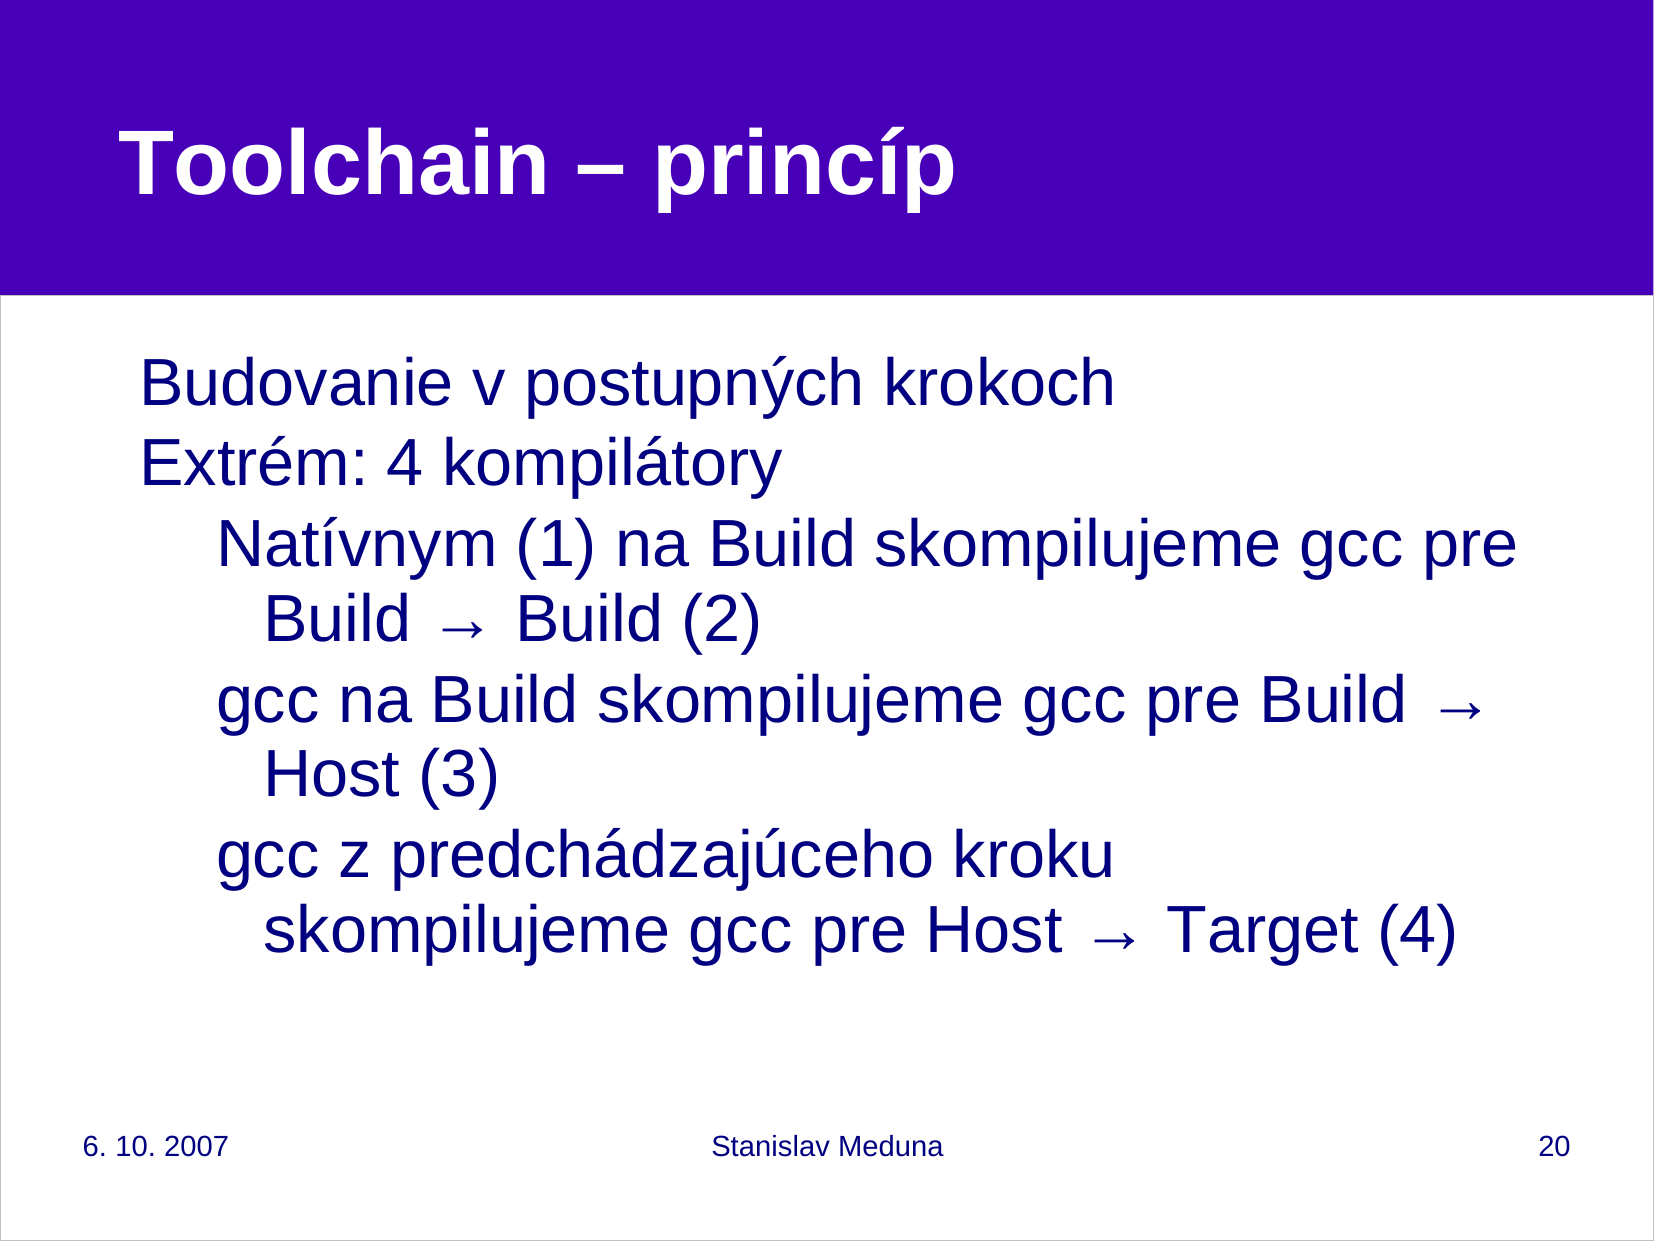

# Toolchain – princíp
Budovanie v postupných krokoch
Extrém: 4 kompilátory
Natívnym (1) na Build skompilujeme gcc pre Build → Build (2)
gcc na Build skompilujeme gcc pre Build → Host (3)
gcc z predchádzajúceho kroku skompilujeme gcc pre Host → Target (4)
6. 10. 2007
Stanislav Meduna
20